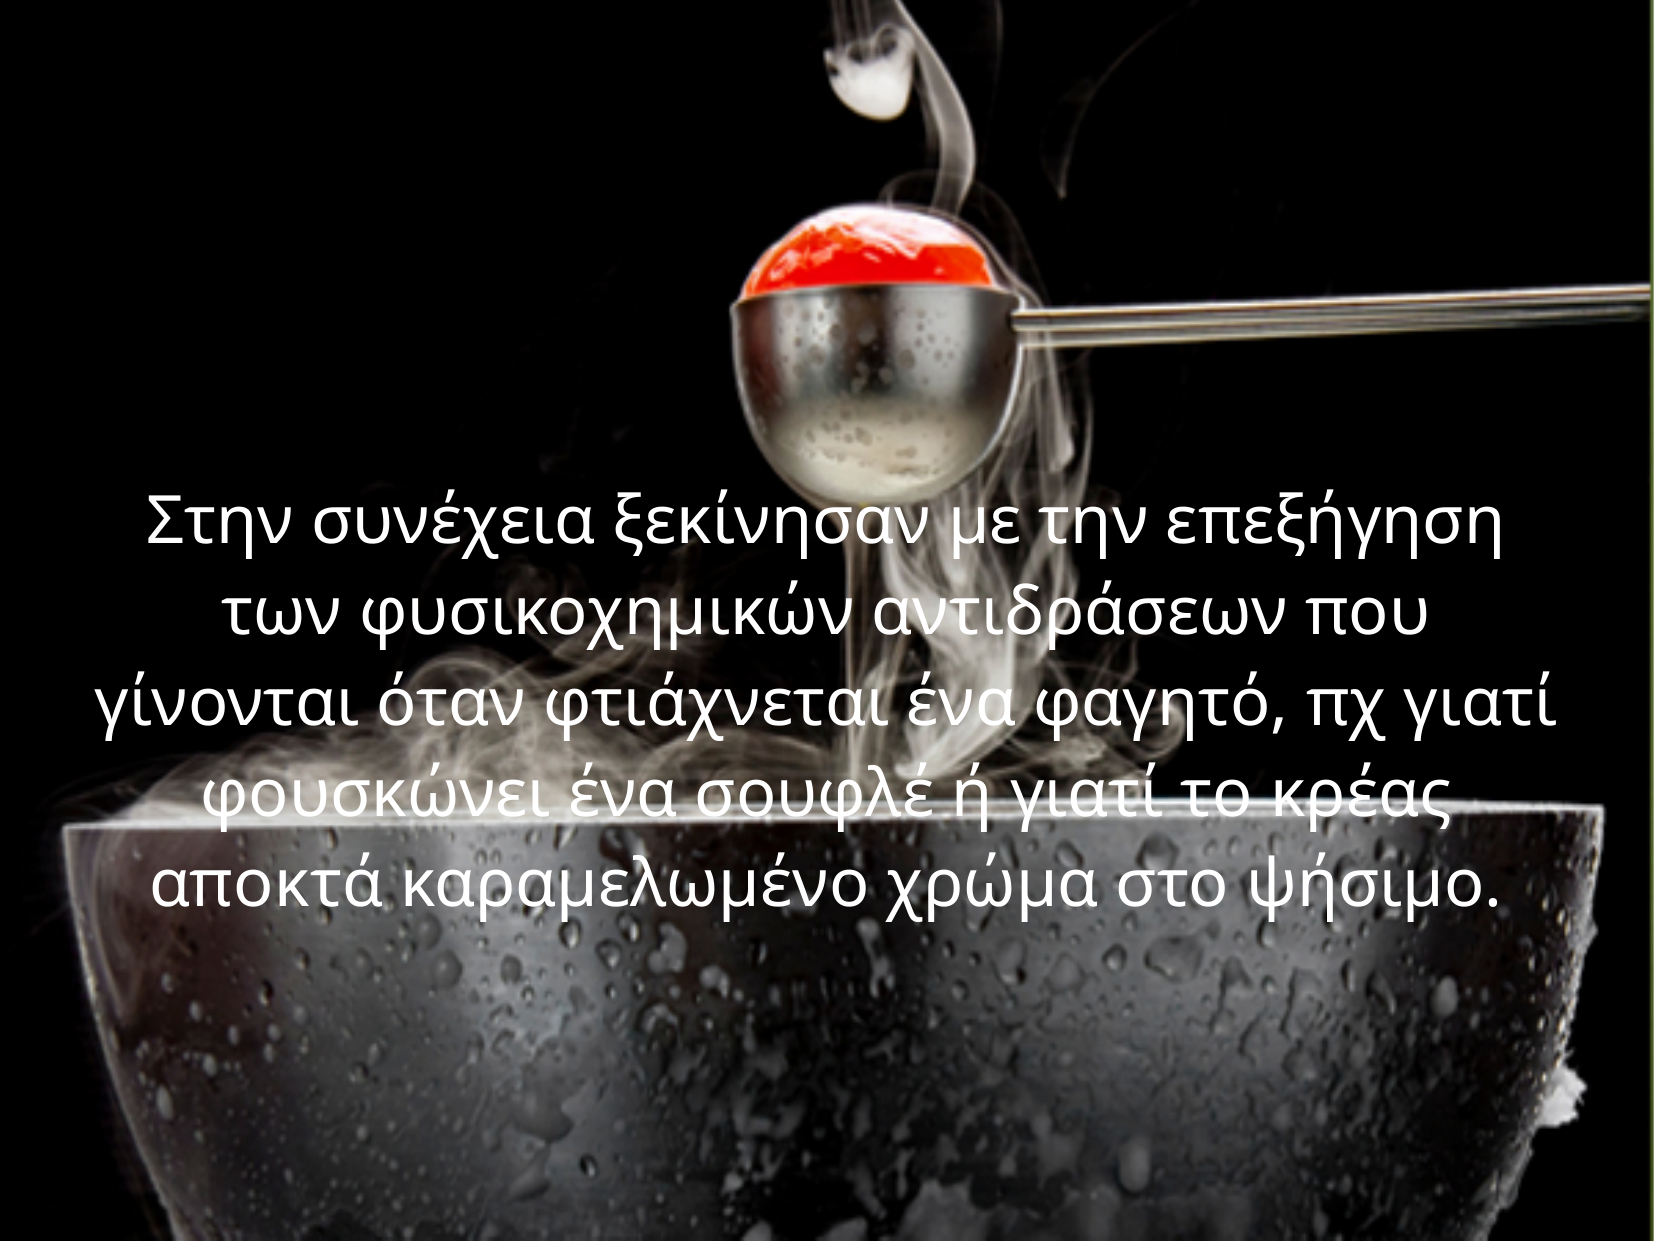

# Στην συνέχεια ξεκίνησαν με την επεξήγηση των φυσικοχημικών αντιδράσεων που γίνονται όταν φτιάχνεται ένα φαγητό, πχ γιατί φουσκώνει ένα σουφλέ ή γιατί το κρέας αποκτά καραμελωμένο χρώμα στο ψήσιμο.